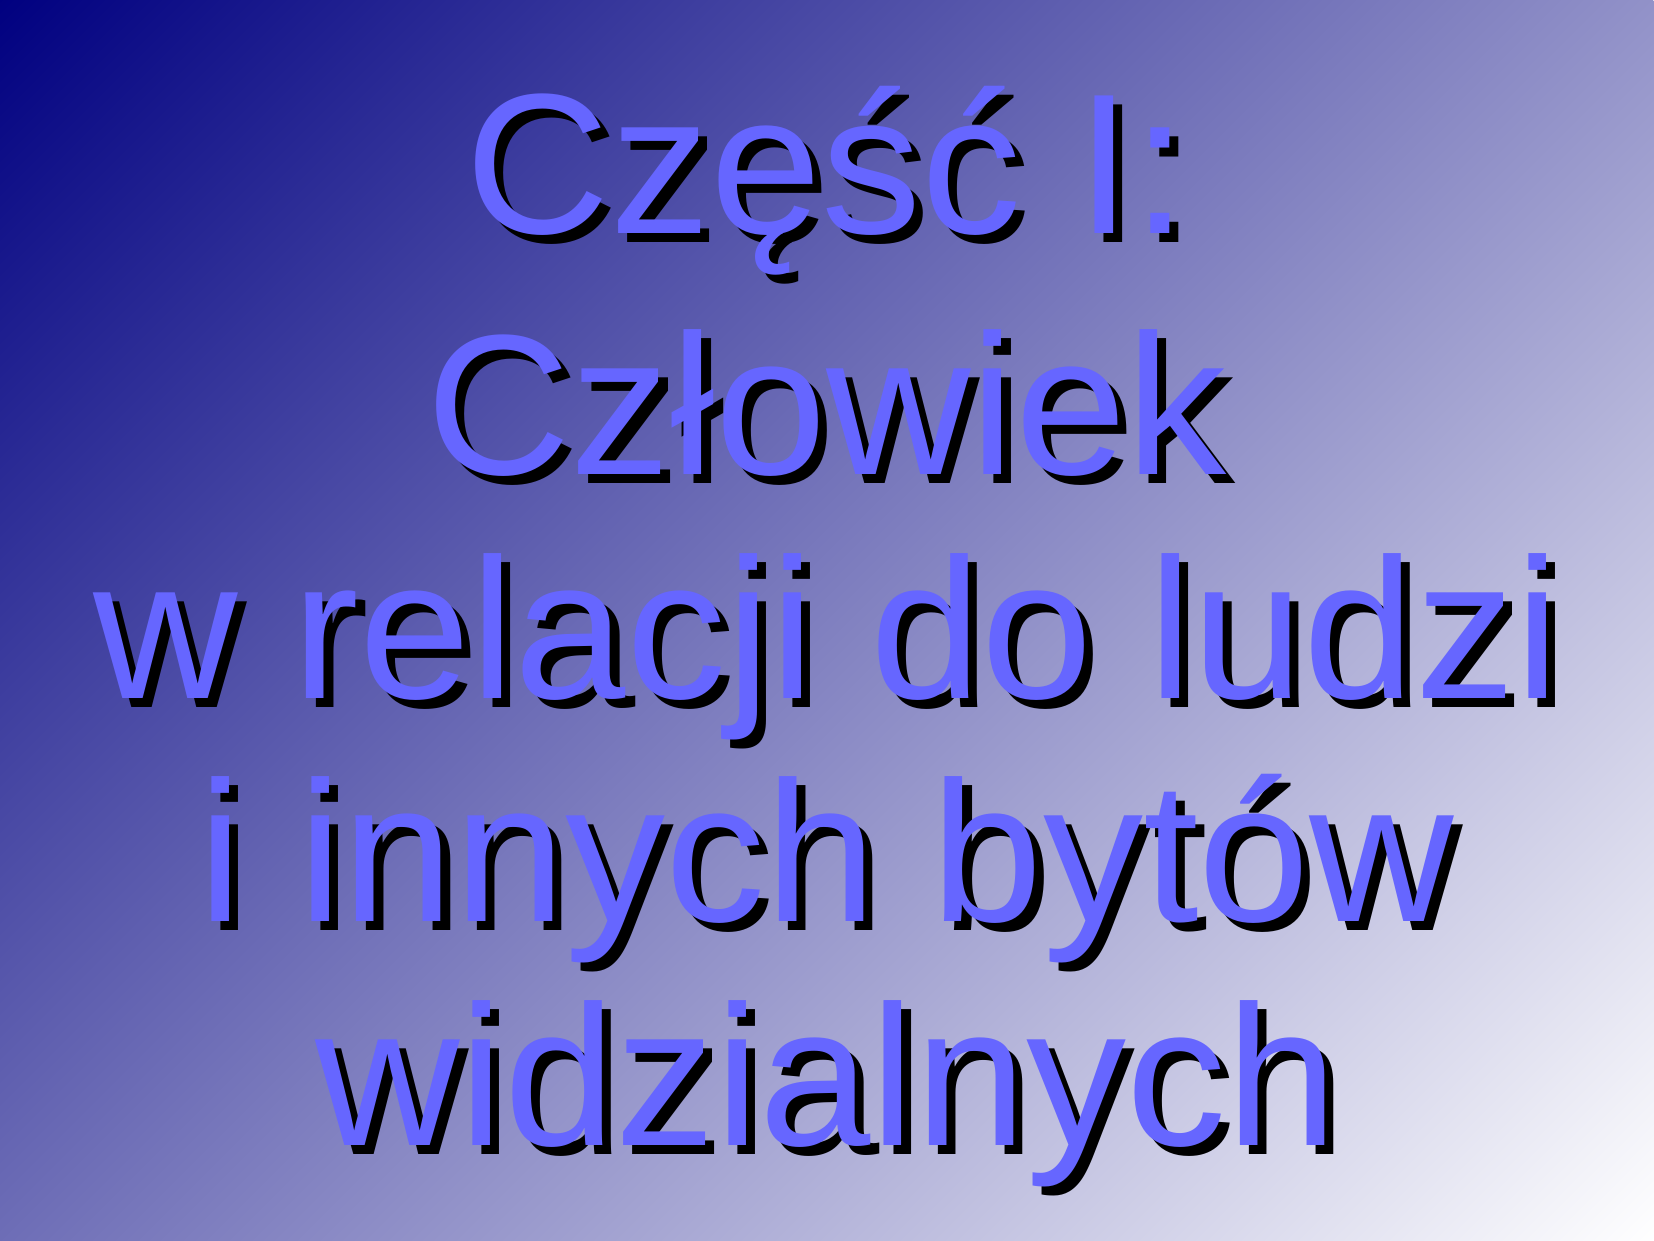

# Część I:
Człowiek w relacji do ludzi i innych bytów widzialnych